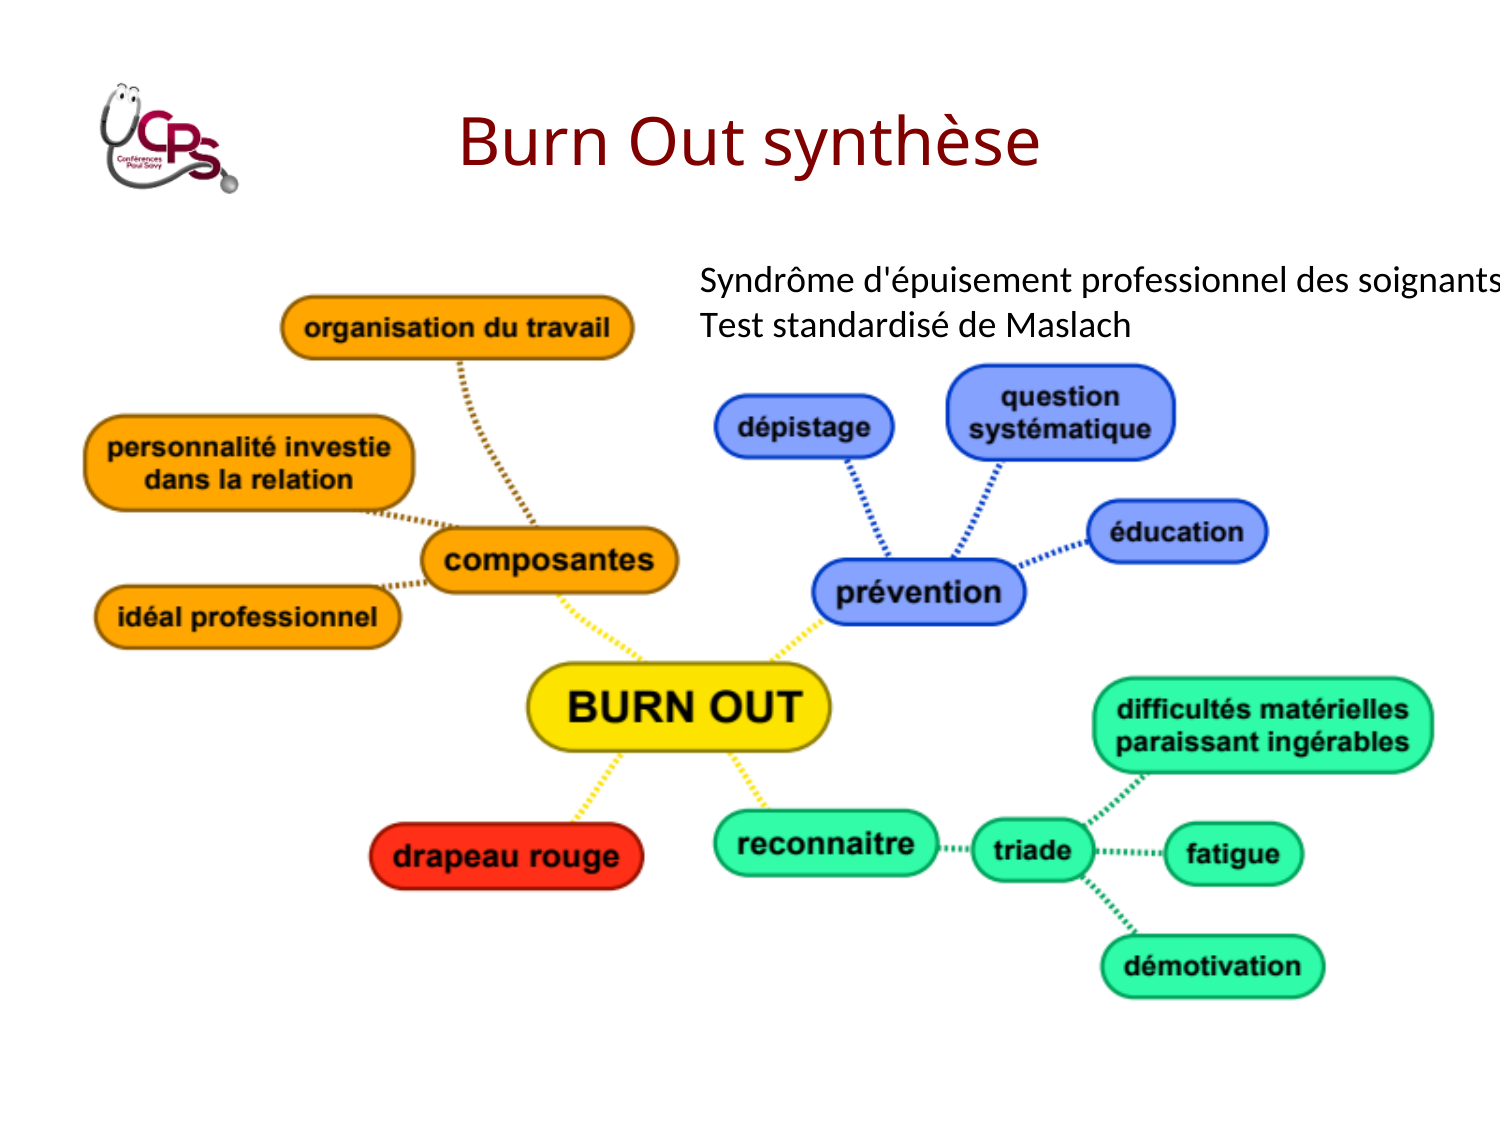

# Burn Out synthèse
Syndrôme d'épuisement professionnel des soignants
Test standardisé de Maslach